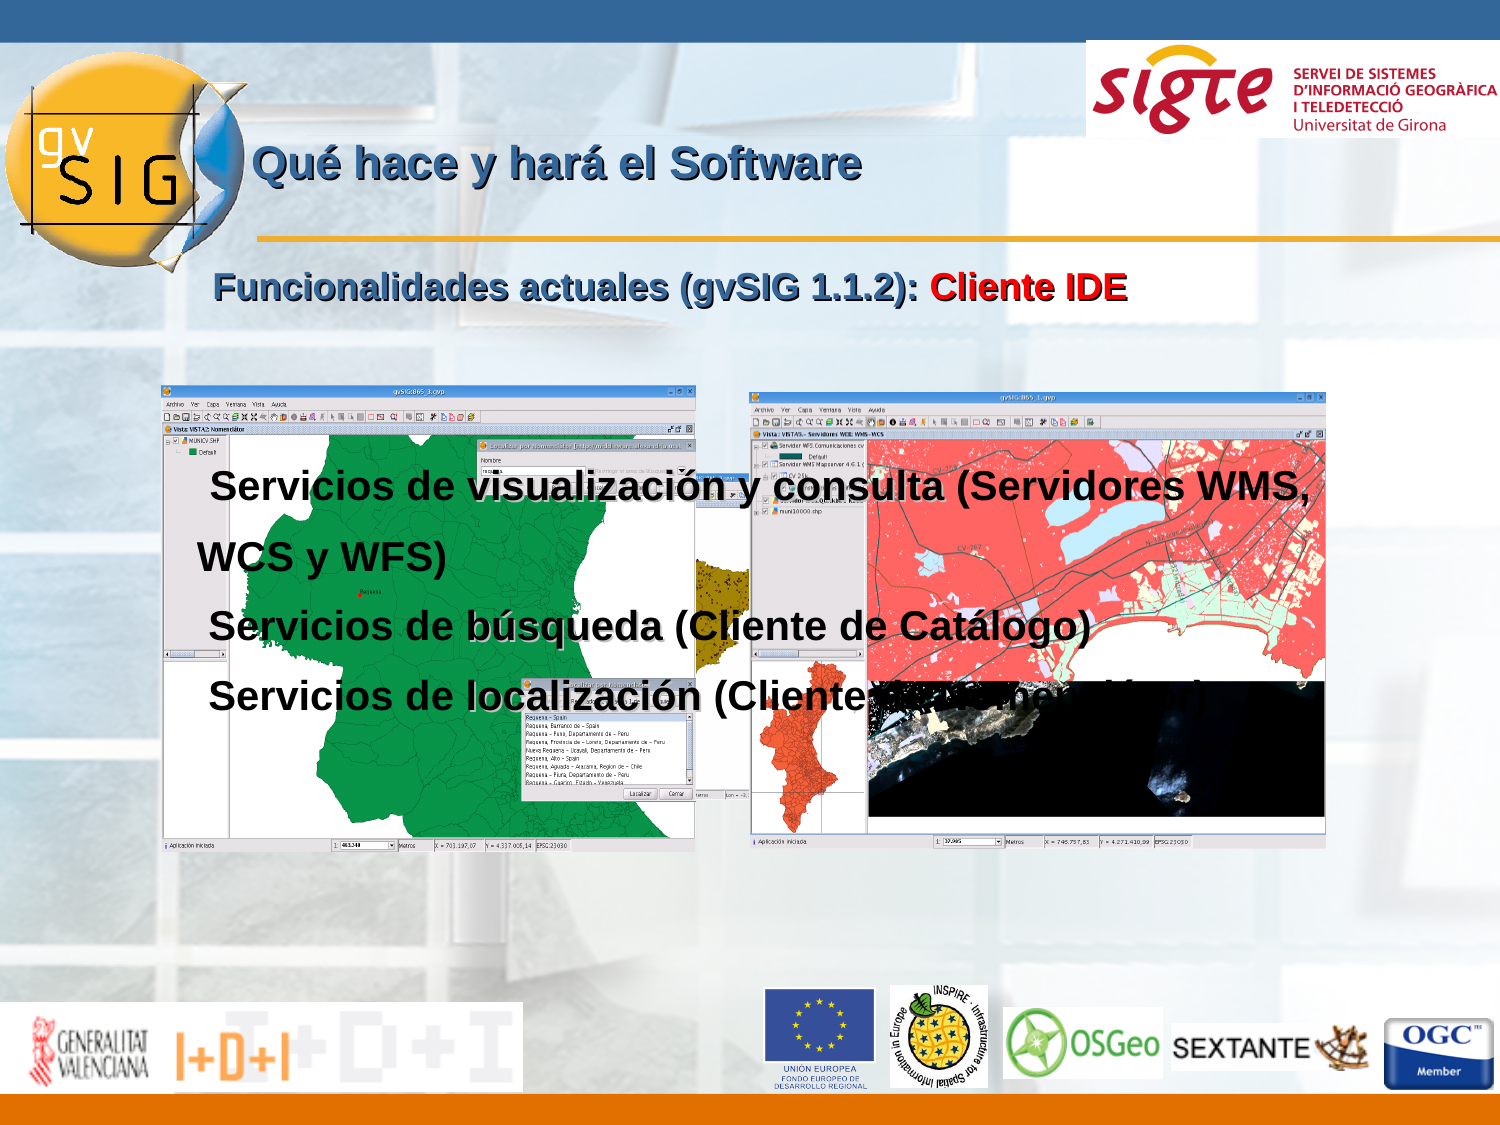

Qué hace y hará el Software
Funcionalidades actuales (gvSIG 1.1.2): Cliente IDE
 Servicios de visualización y consulta (Servidores WMS, WCS y WFS)
 Servicios de búsqueda (Cliente de Catálogo)
 Servicios de localización (Cliente de Nomenclátor)